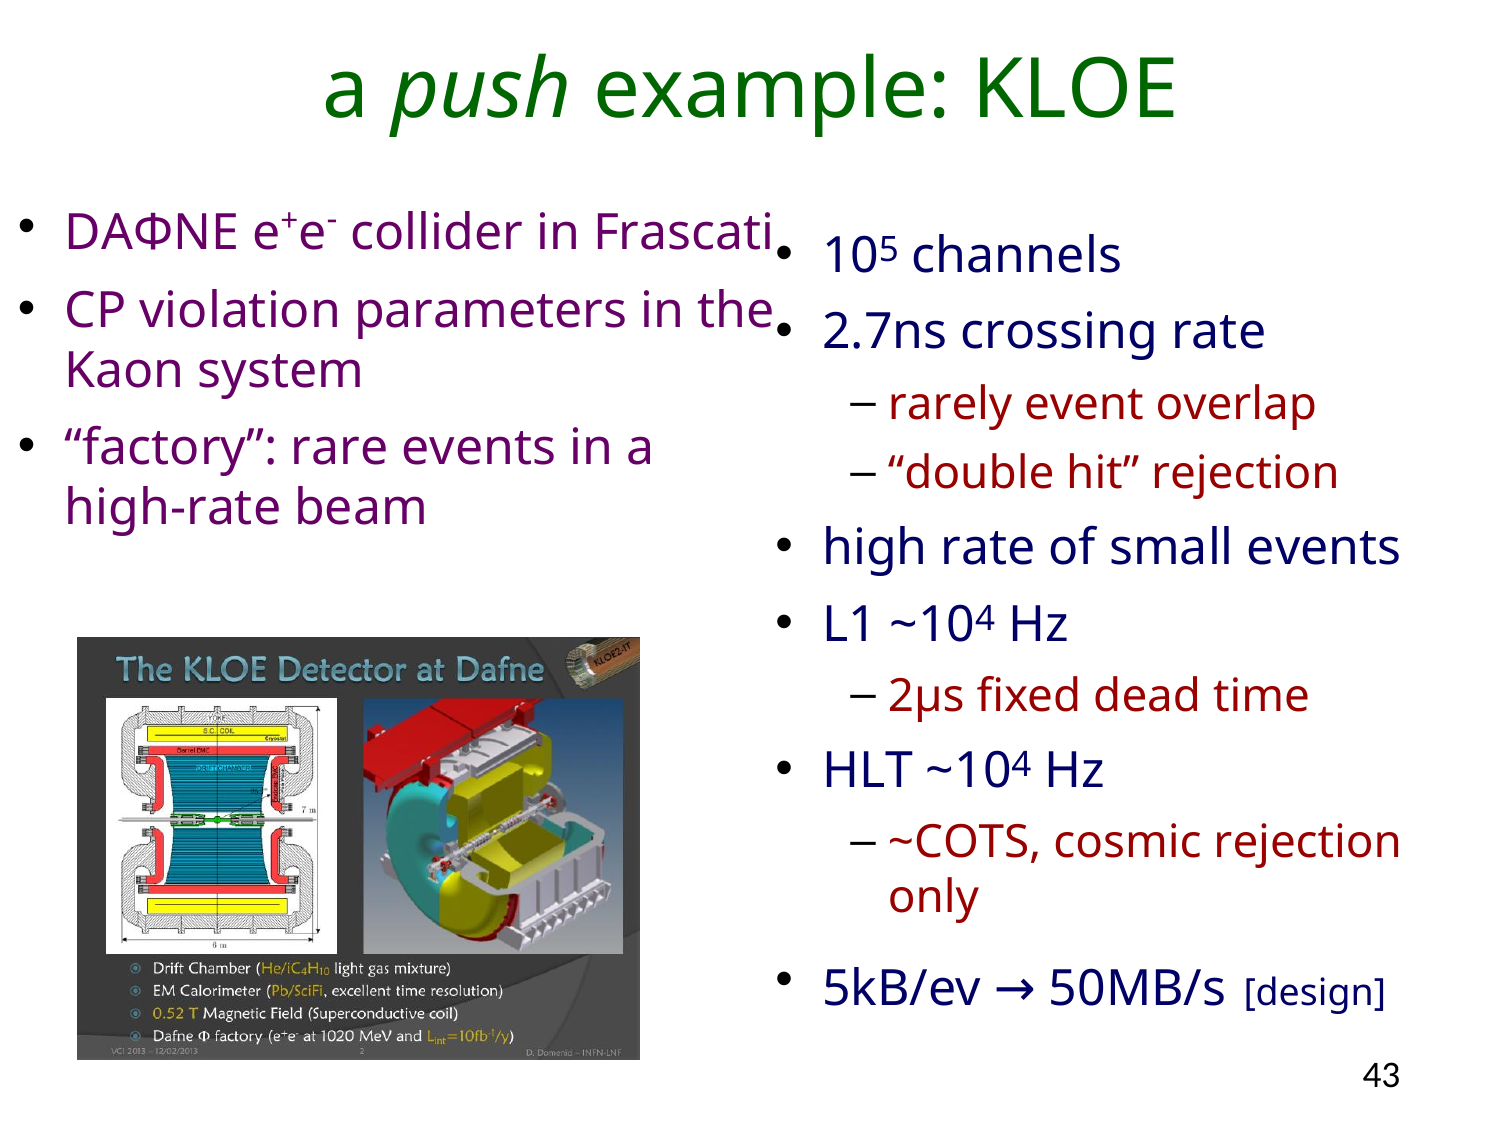

# a push example: KLOE
DAΦΝΕ e+e- collider in Frascati
CP violation parameters in the Kaon system
“factory”: rare events in a high-rate beam
105 channels
2.7ns crossing rate
rarely event overlap
“double hit” rejection
high rate of small events
L1 ~104 Hz
2μs fixed dead time
HLT ~104 Hz
~COTS, cosmic rejection only
5kB/ev → 50MB/s [design]
43